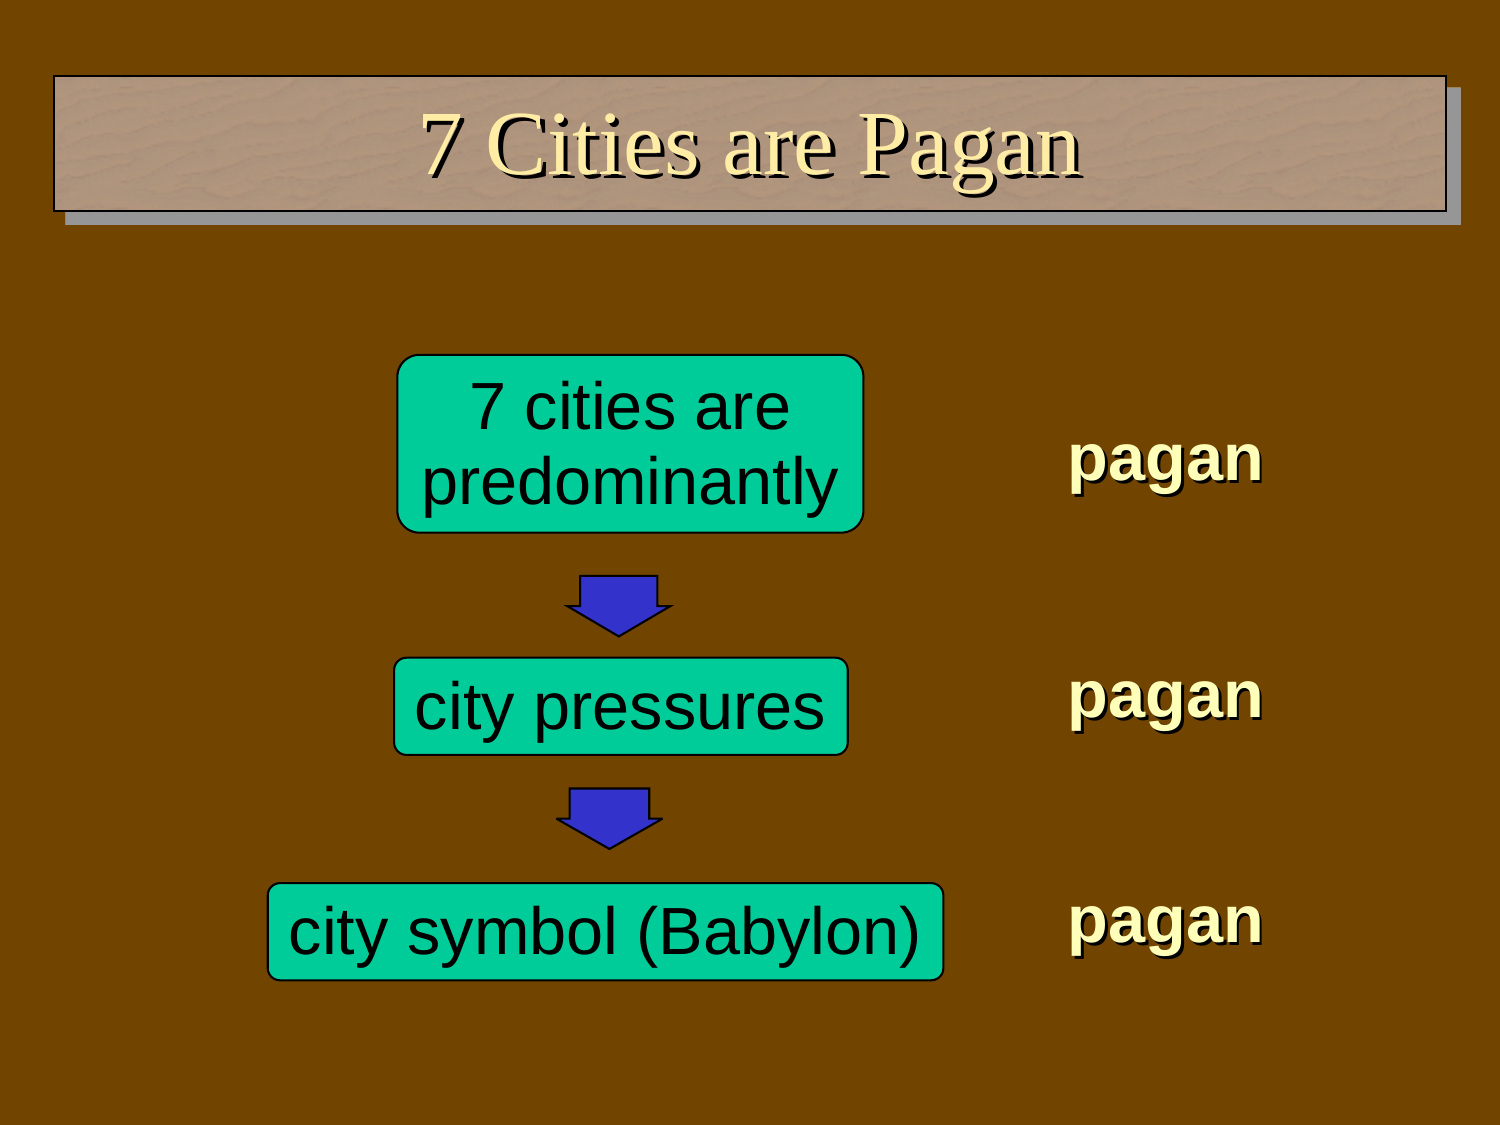

# 7 Cities are Pagan
7 cities are
predominantly
pagan
city pressures
pagan
city symbol (Babylon)
pagan